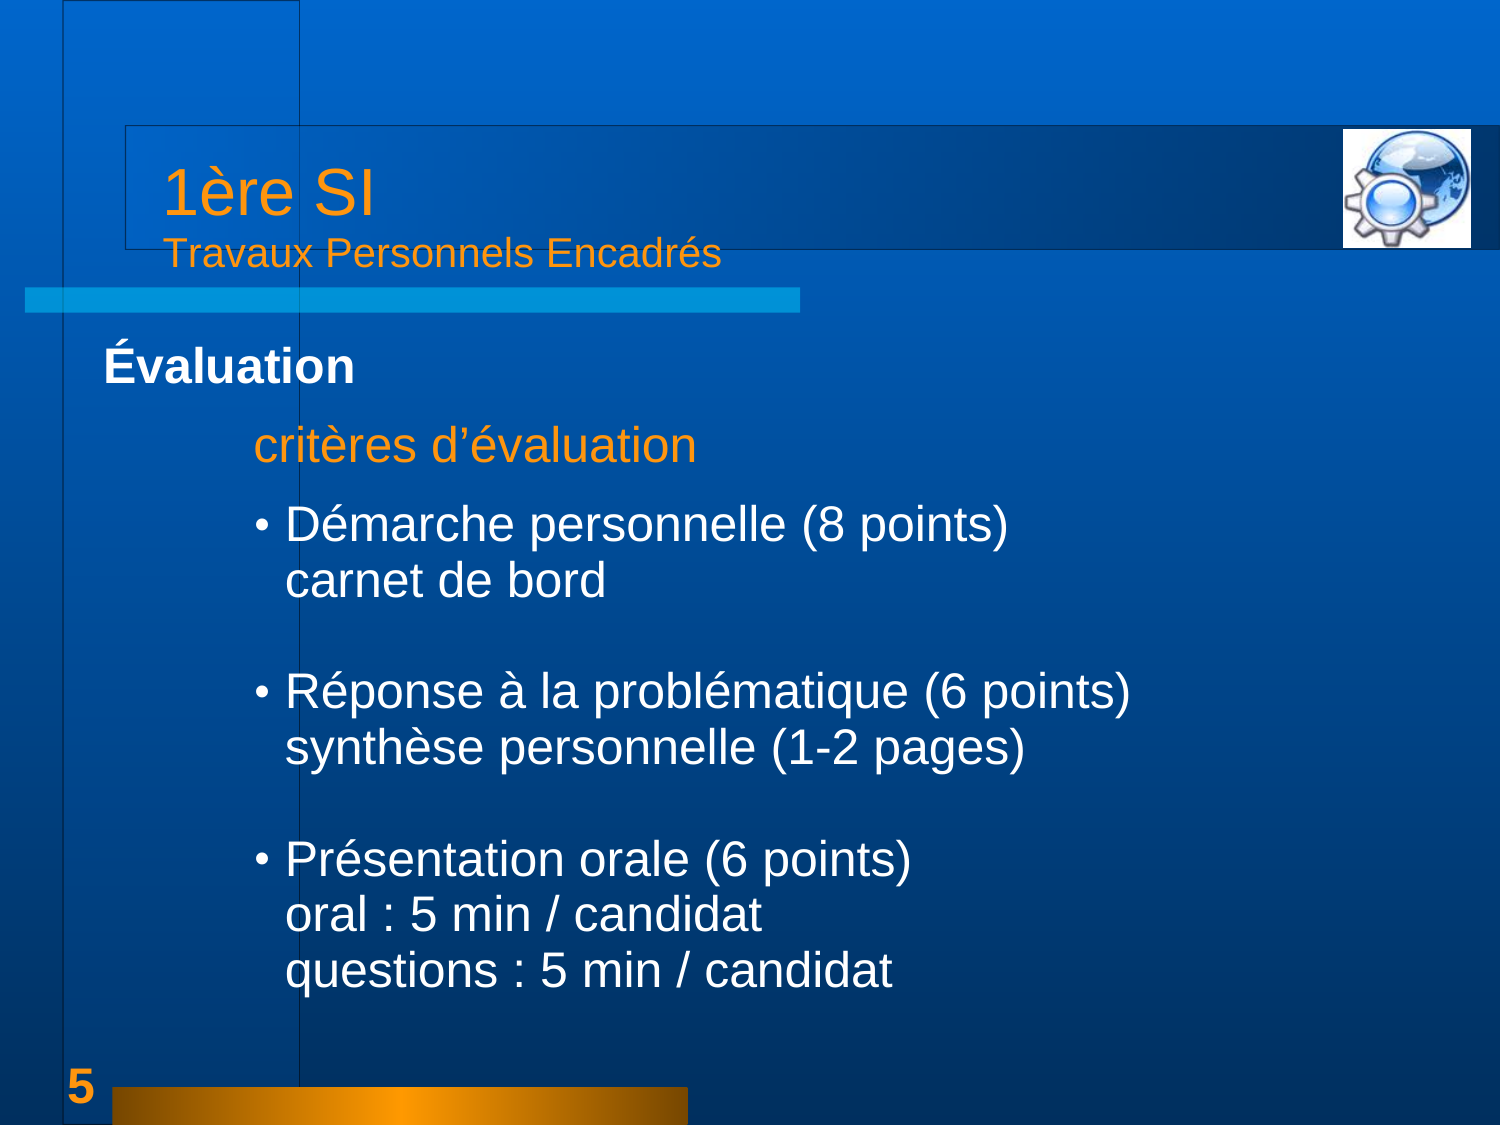

Évaluation
	critères d’évaluation
 Démarche personnelle (8 points)
 carnet de bord
 Réponse à la problématique (6 points)
 synthèse personnelle (1-2 pages)
 Présentation orale (6 points)
 oral : 5 min / candidat
 questions : 5 min / candidat